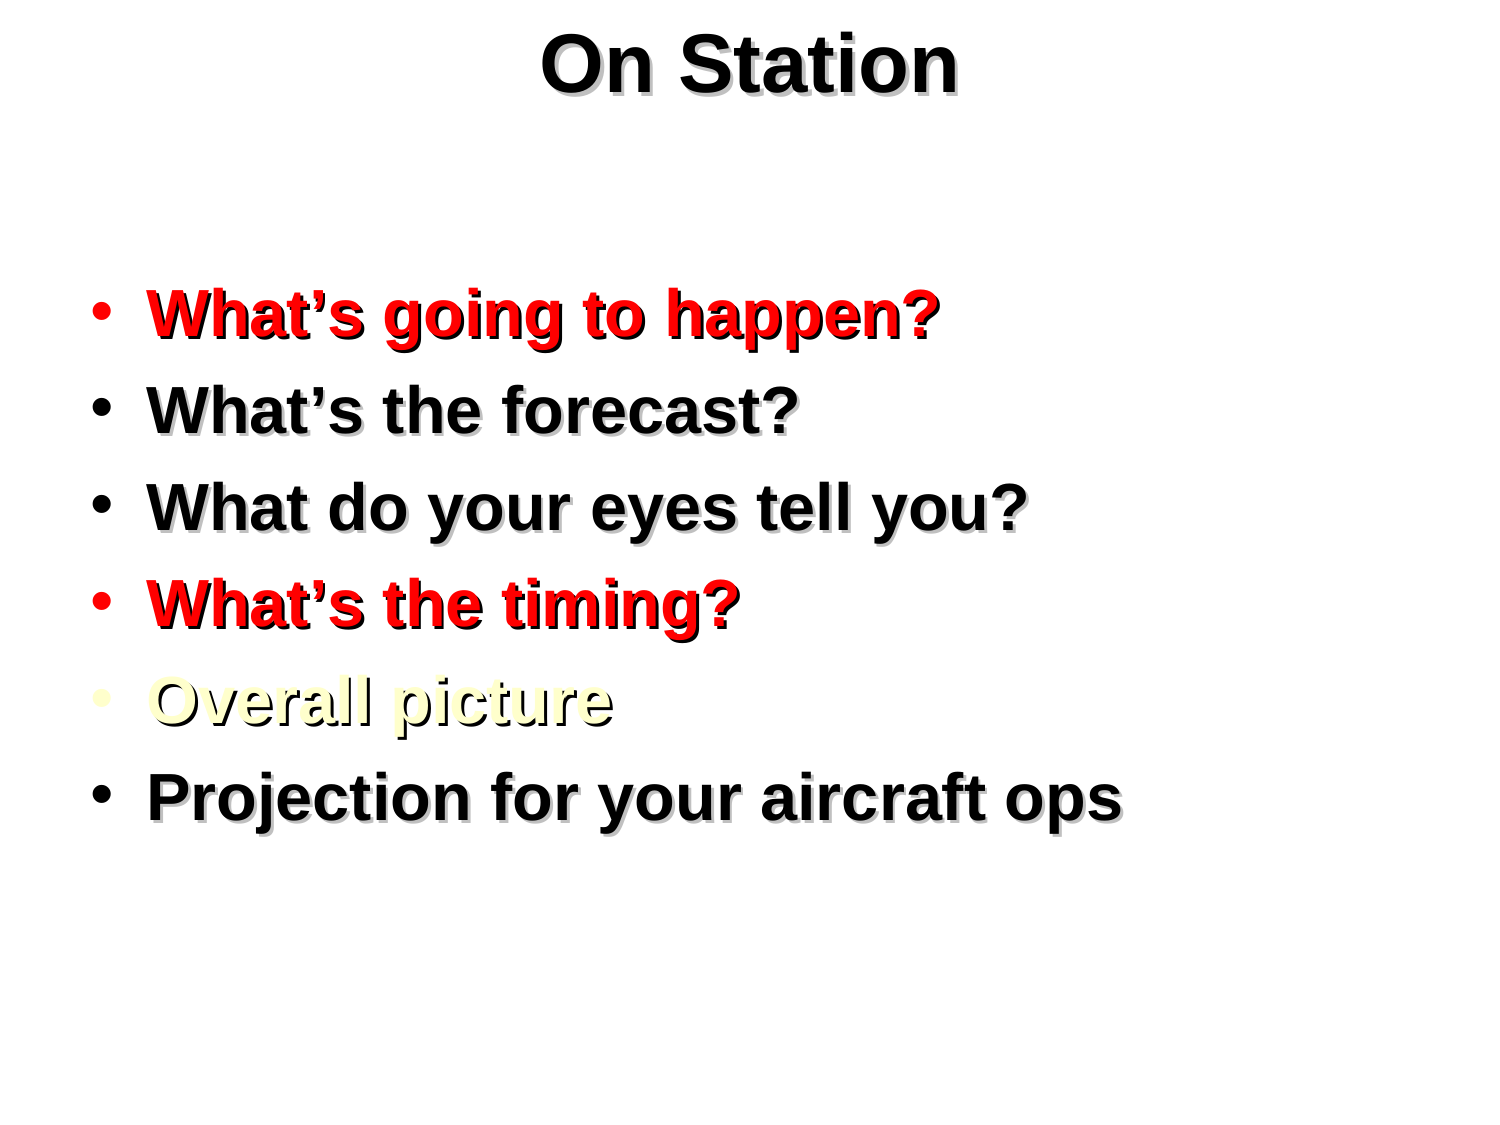

On Station
# What’s going to happen?
What’s the forecast?
What do your eyes tell you?
What’s the timing?
Overall picture
Projection for your aircraft ops